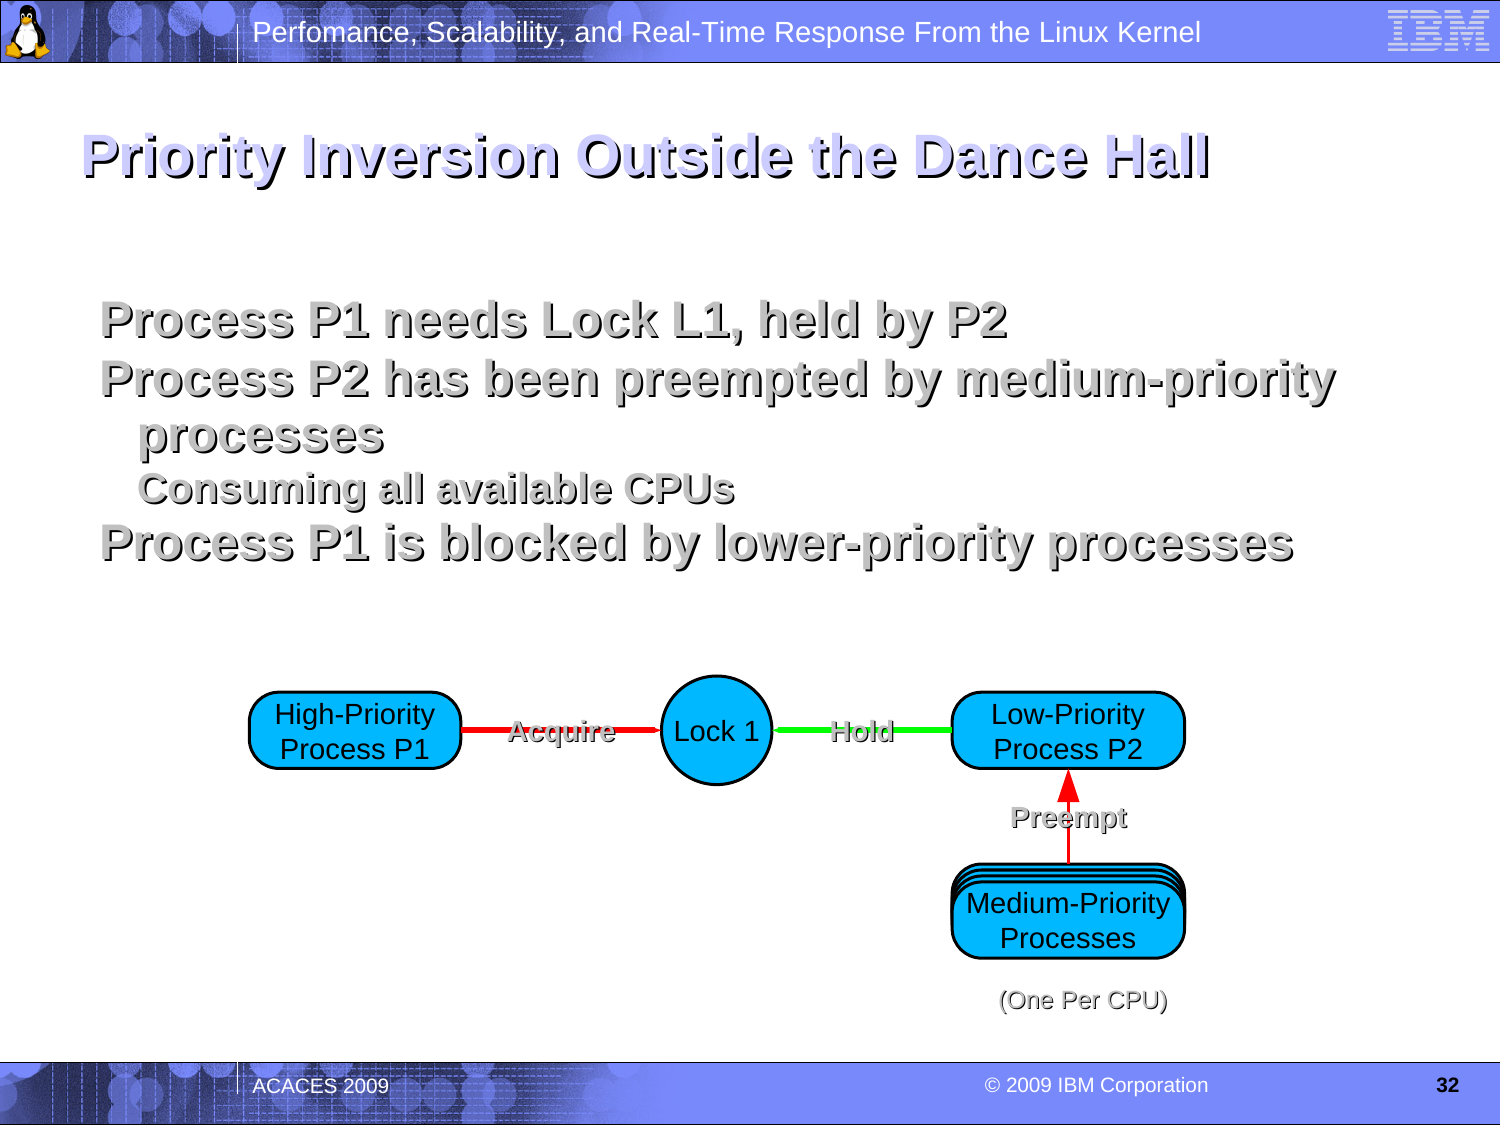

# Priority Inversion Outside the Dance Hall
Process P1 needs Lock L1, held by P2
Process P2 has been preempted by medium-priority processes
Consuming all available CPUs
Process P1 is blocked by lower-priority processes
Lock 1
High-Priority
Process P1
Low-Priority
Process P2
Medium-Priority
Processes
Medium-Priority
Processes
Medium-Priority
Processes
Medium-Priority
Processes
(One Per CPU)
32